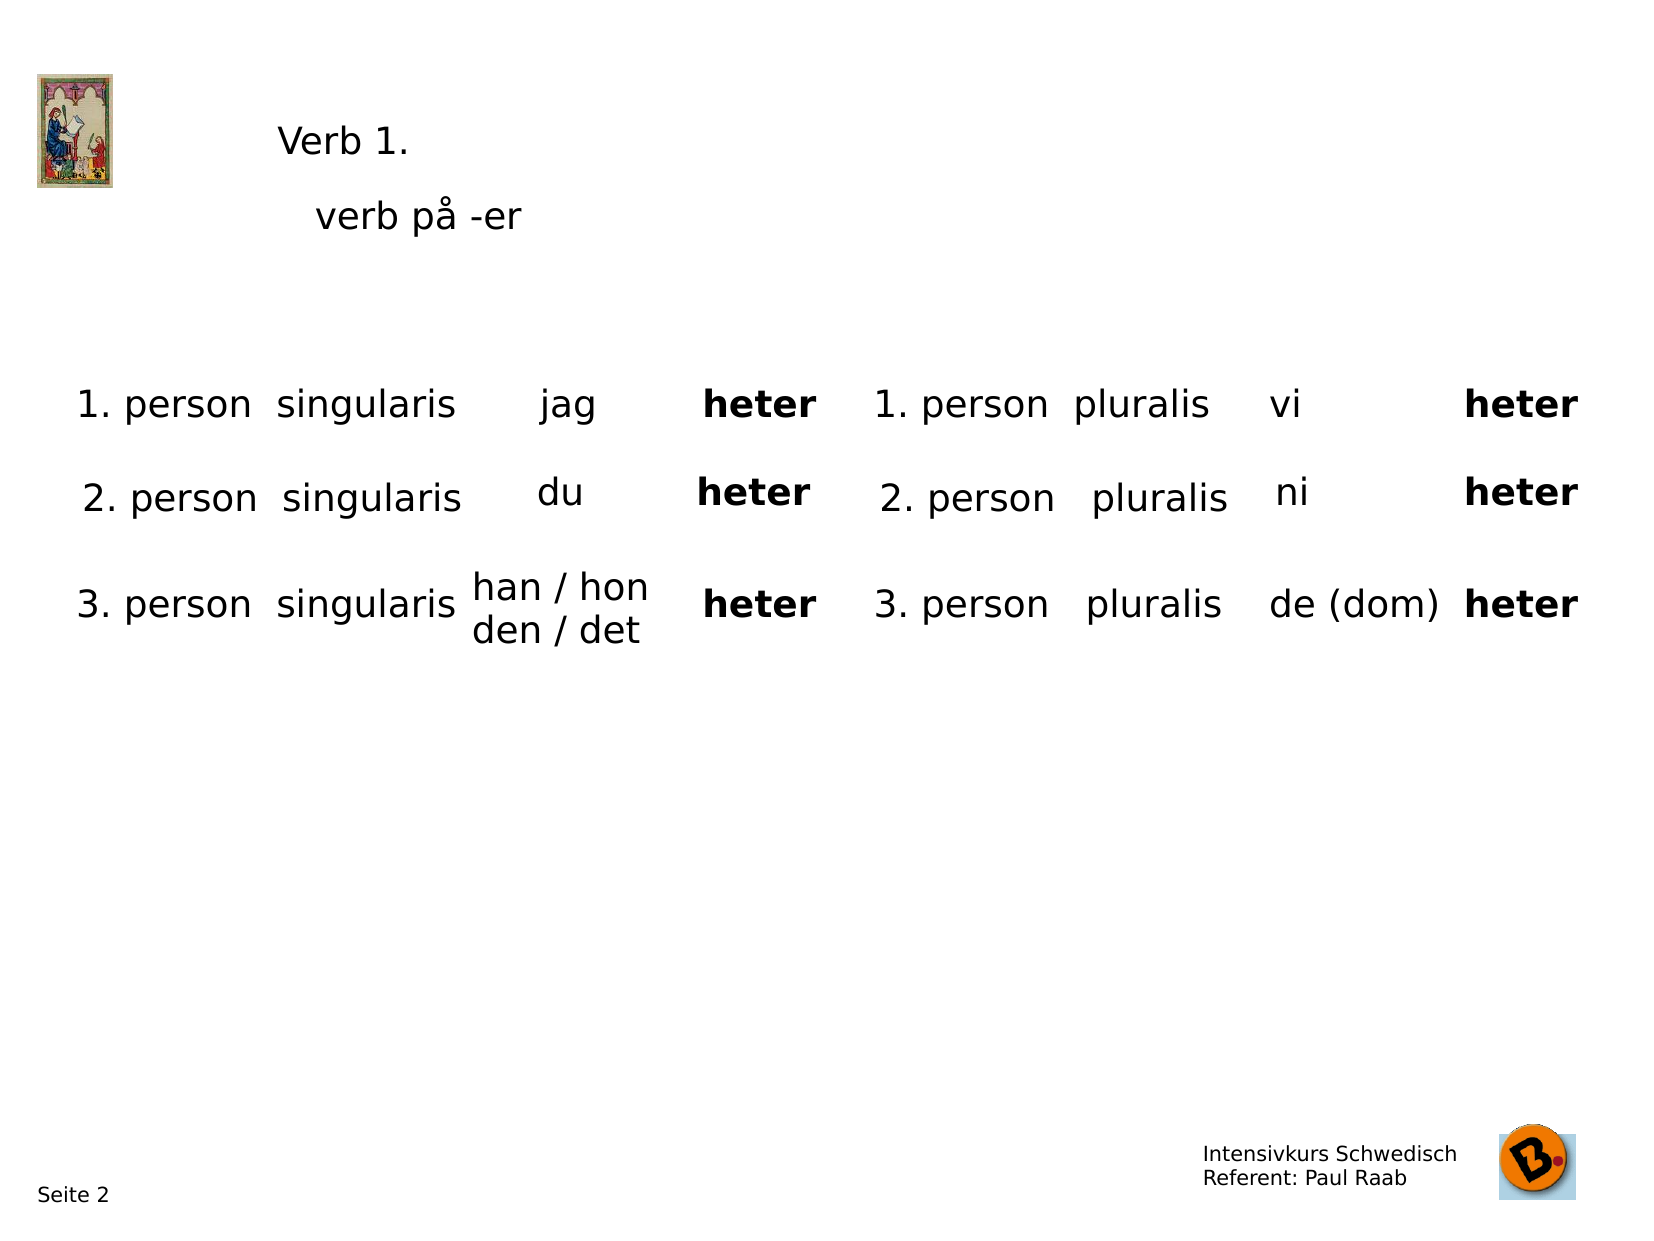

Verb 1.
verb på -er
1. person singularis
jag
heter
heter
1. person pluralis
vi
du
heter
heter
ni
2. person singularis
2. person pluralis
han / hon
den / det
3. person singularis
heter
heter
3. person pluralis
de (dom)